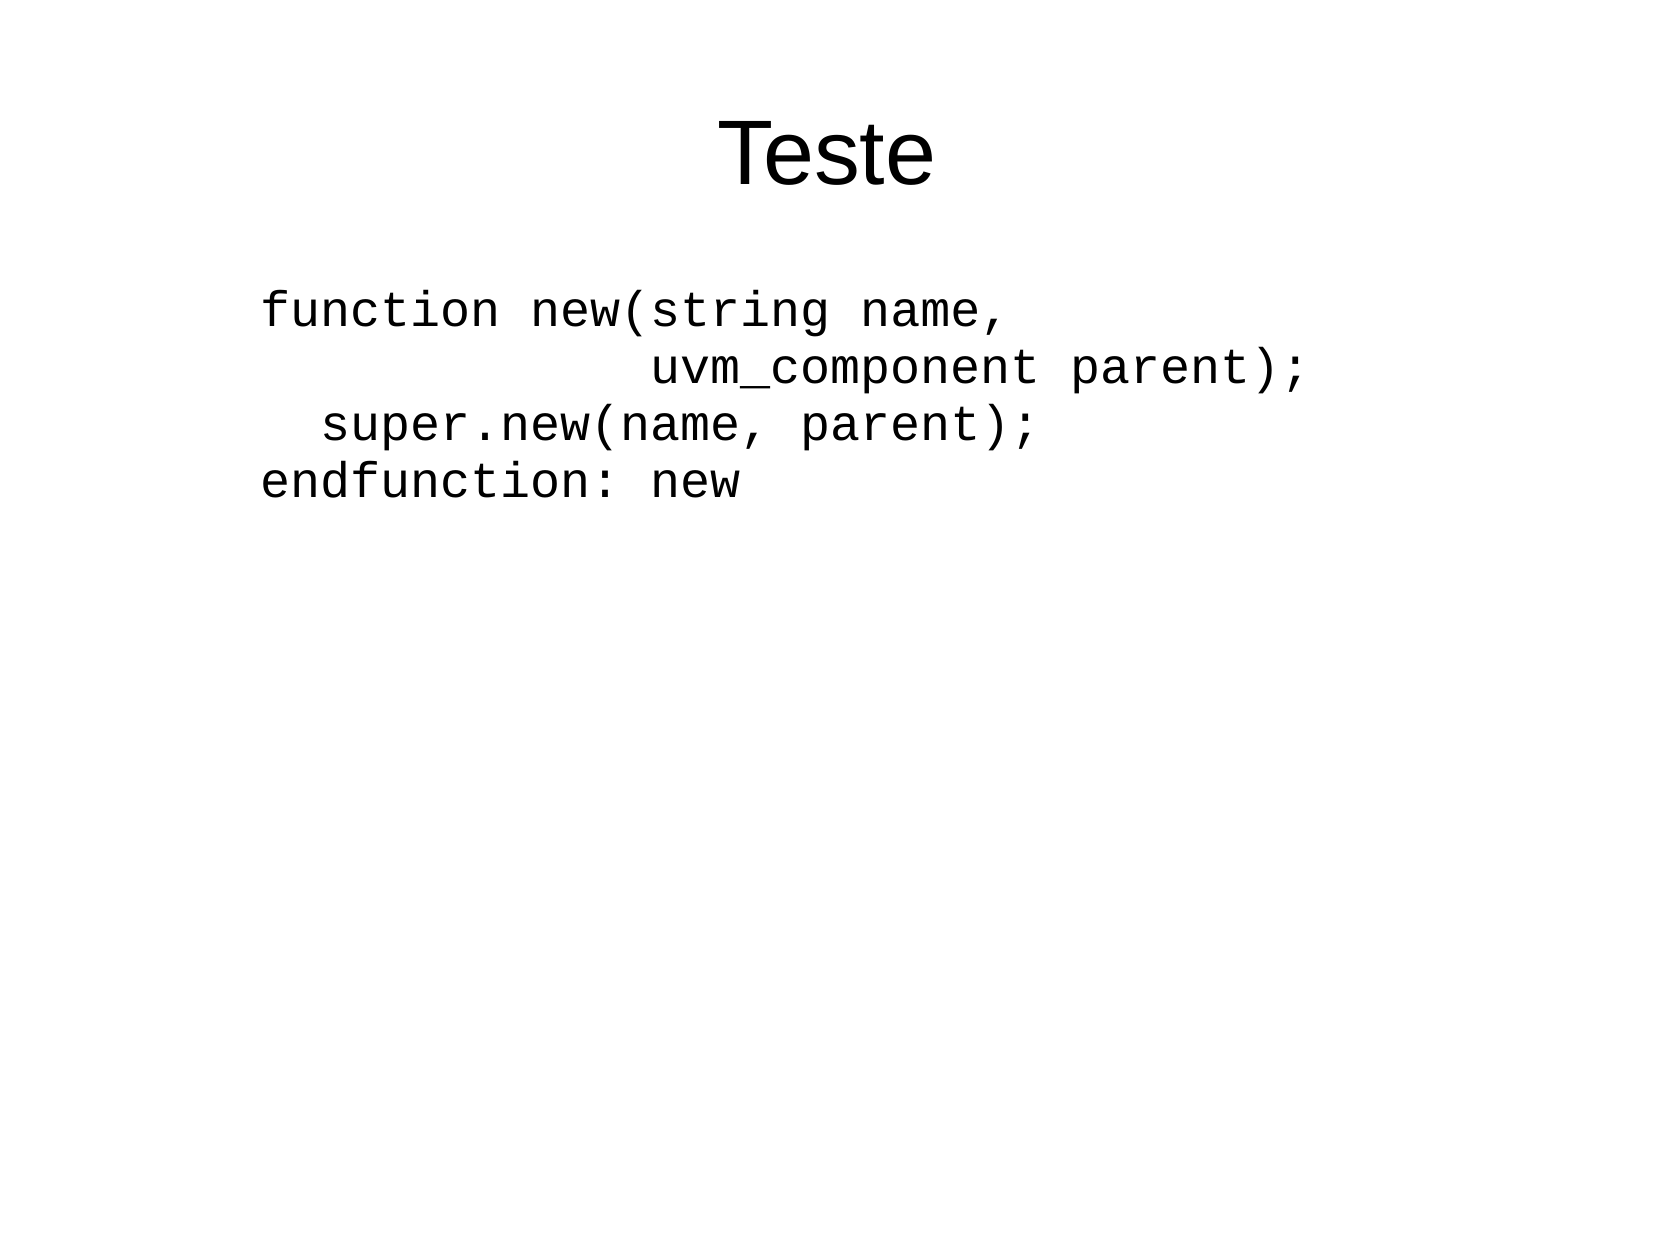

# Teste
function new(string name,
 uvm_component parent);
 super.new(name, parent);
endfunction: new